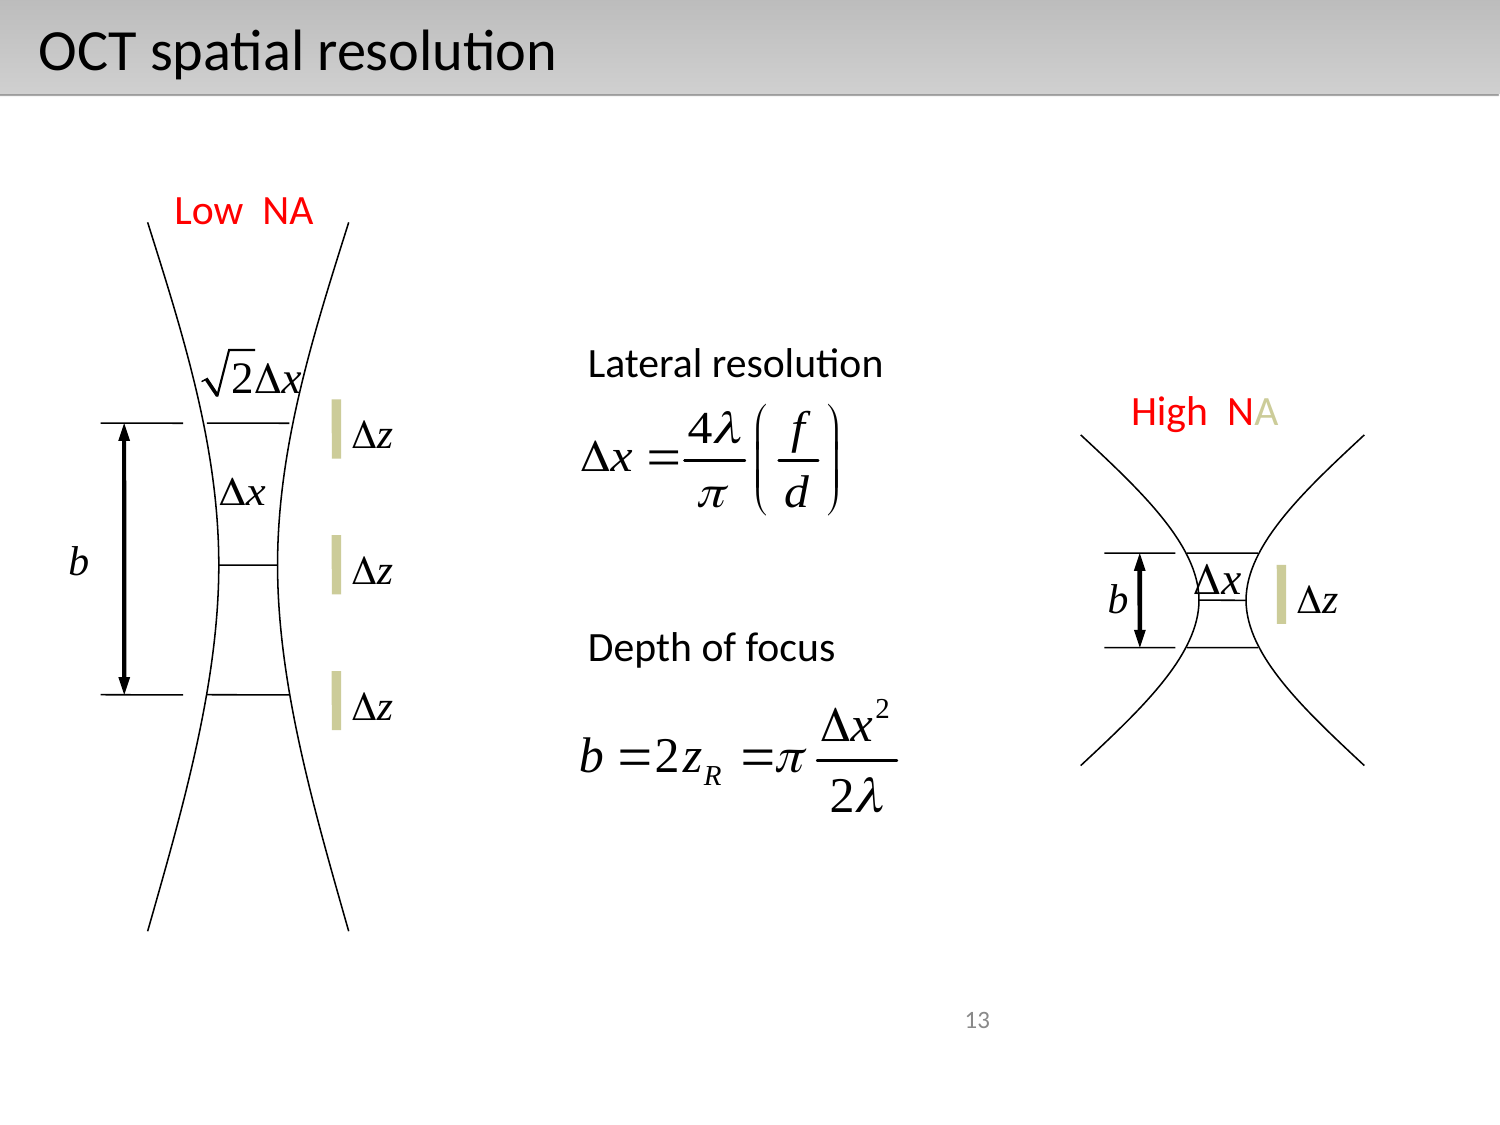

# OCT spatial resolution
Low NA
Lateral resolution
High NA
Dz
Dz
Dz
b
Depth of focus
b
Dz
Axial and lateral resolutions are decoupled
The lateral resolution is determined by the focusing conditions
optics
dynamic vs. static focusing